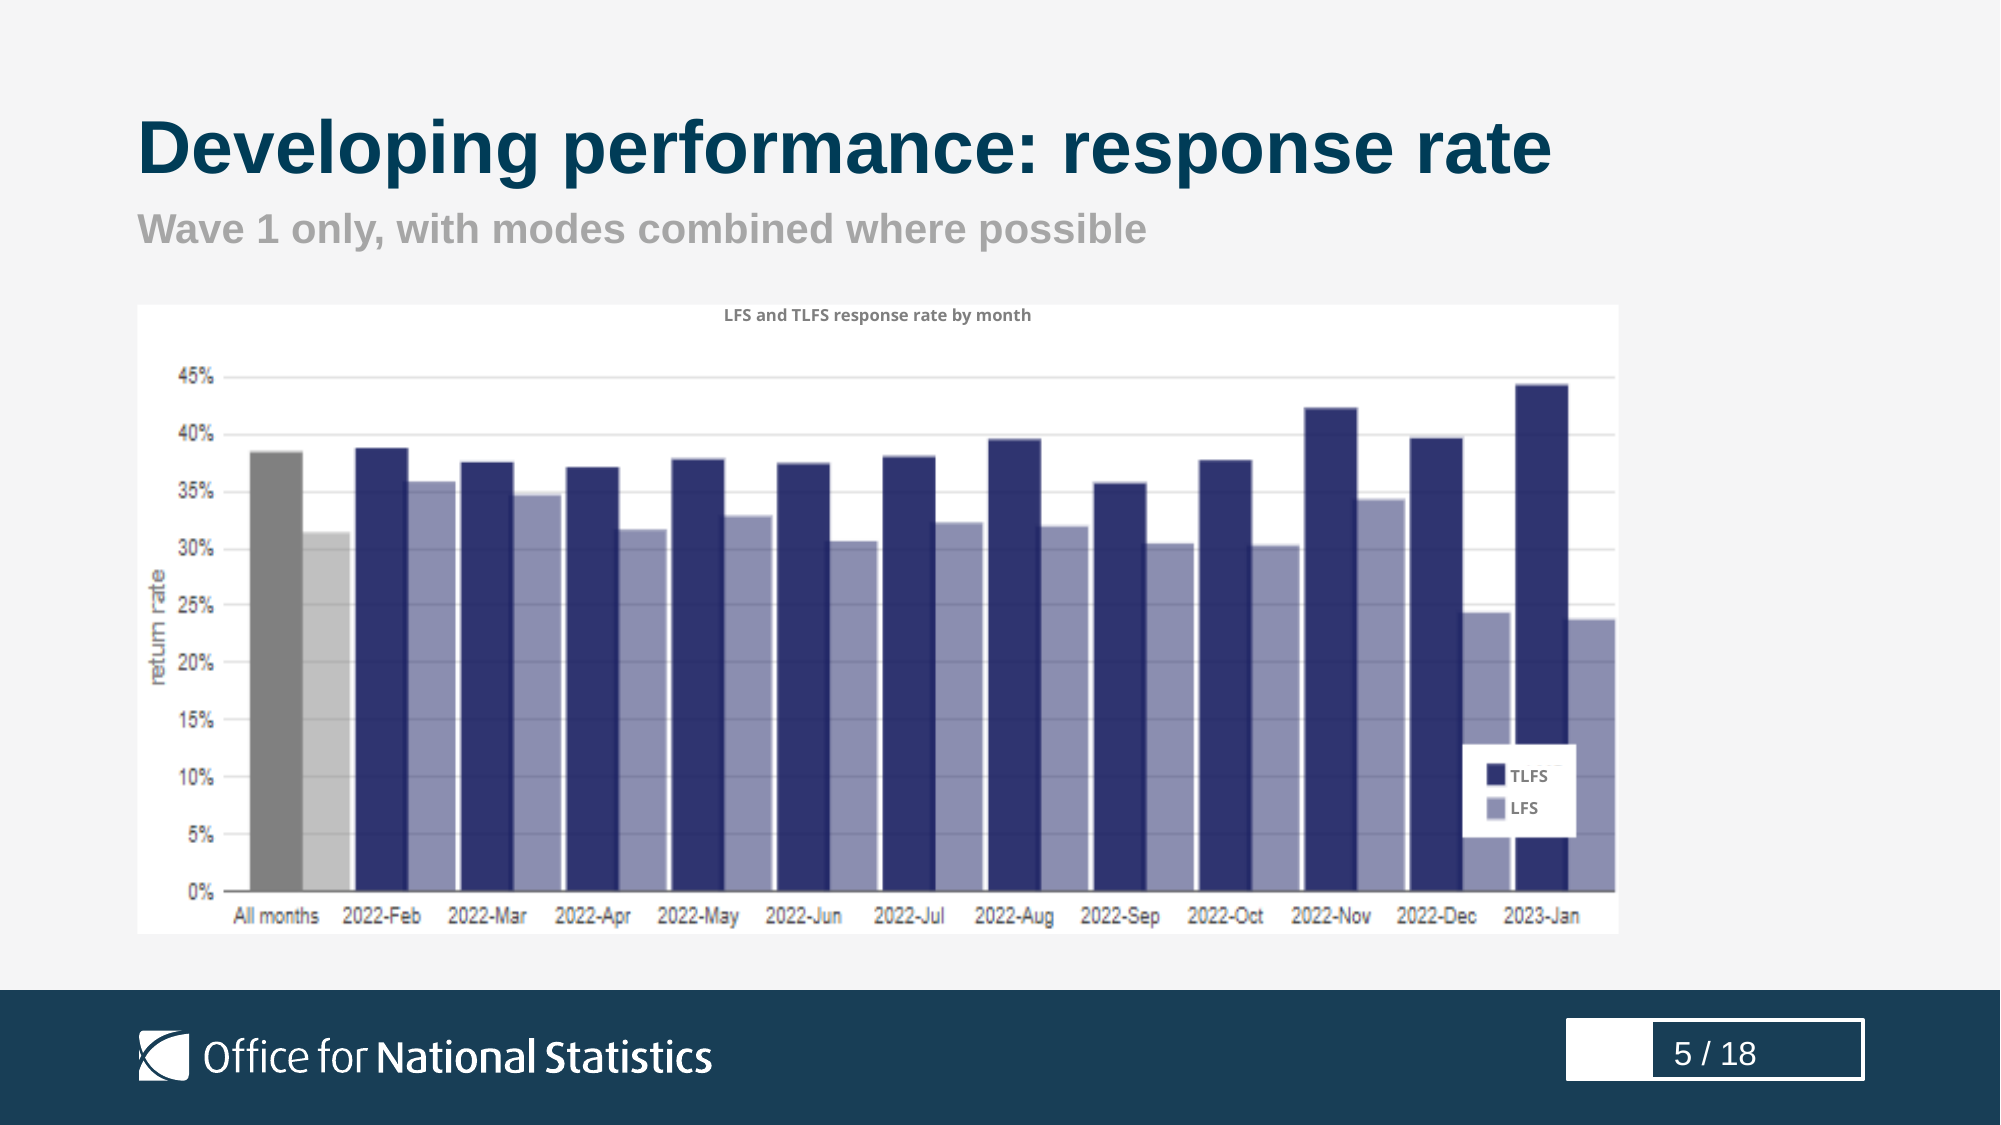

# Developing performance: response rate
Wave 1 only, with modes combined where possible
LFS and TLFS response rate by month
TLFS
LFS
5 / 18